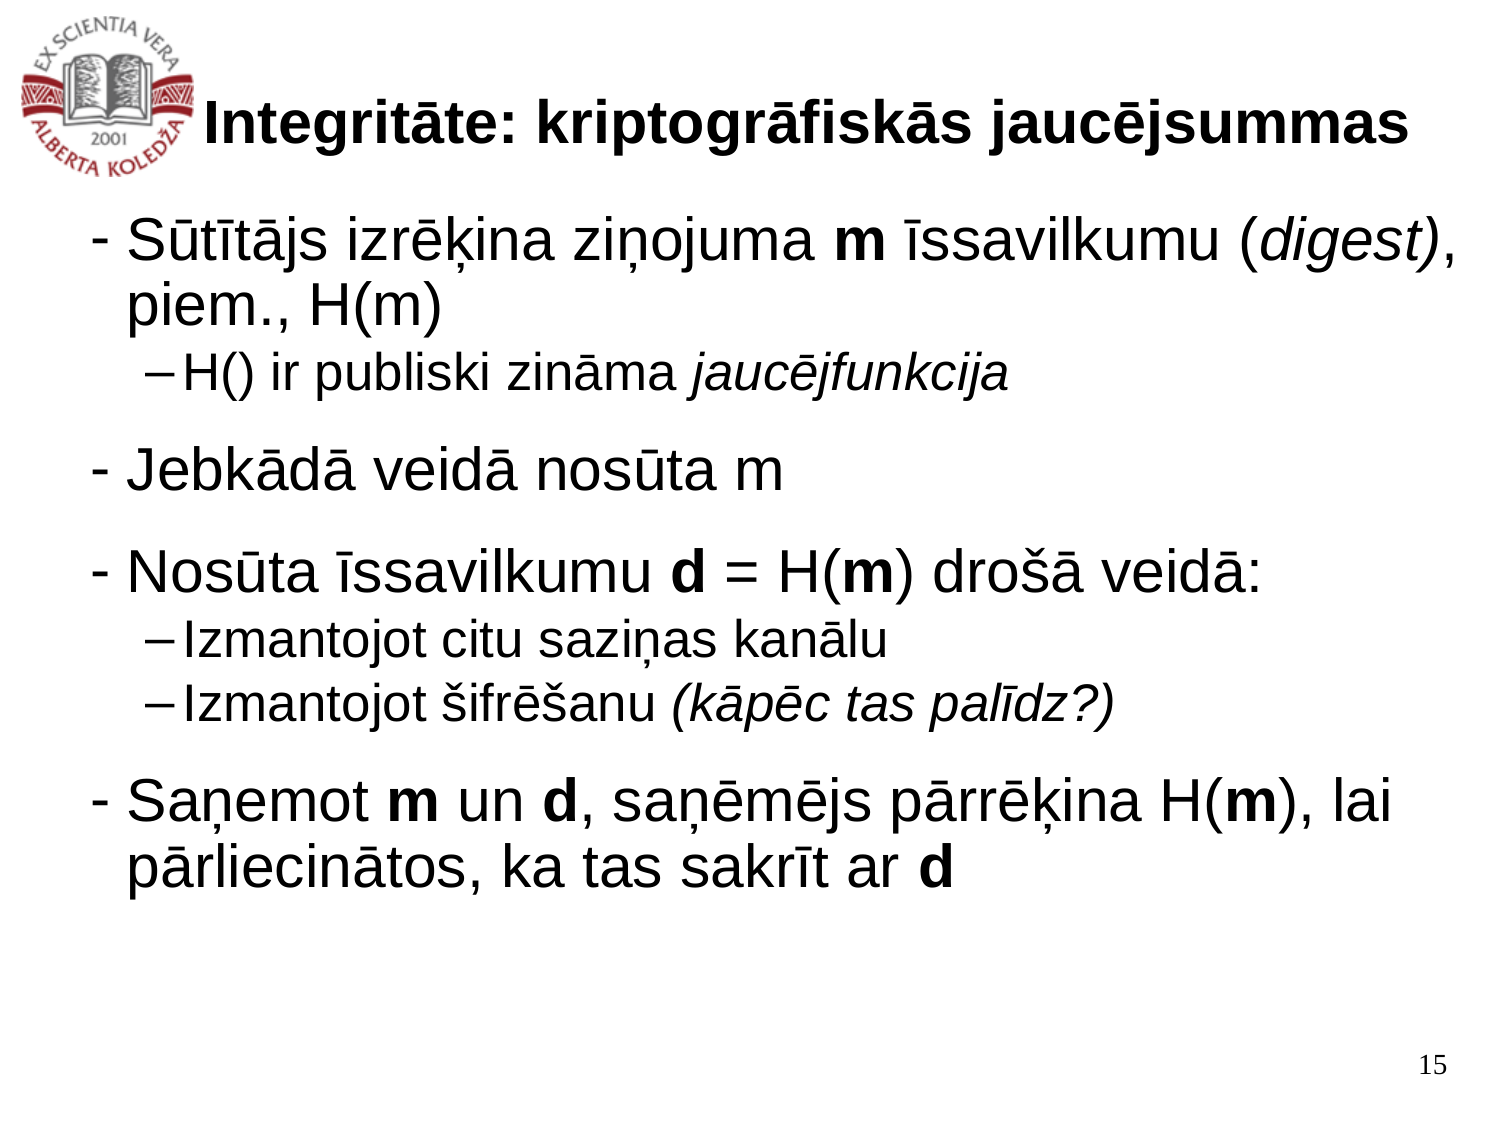

# Integritāte: kriptogrāfiskās jaucējsummas
Sūtītājs izrēķina ziņojuma m īssavilkumu (digest), piem., H(m)
H() ir publiski zināma jaucējfunkcija
Jebkādā veidā nosūta m
Nosūta īssavilkumu d = H(m) drošā veidā:
Izmantojot citu saziņas kanālu
Izmantojot šifrēšanu (kāpēc tas palīdz?)
Saņemot m un d, saņēmējs pārrēķina H(m), lai pārliecinātos, ka tas sakrīt ar d